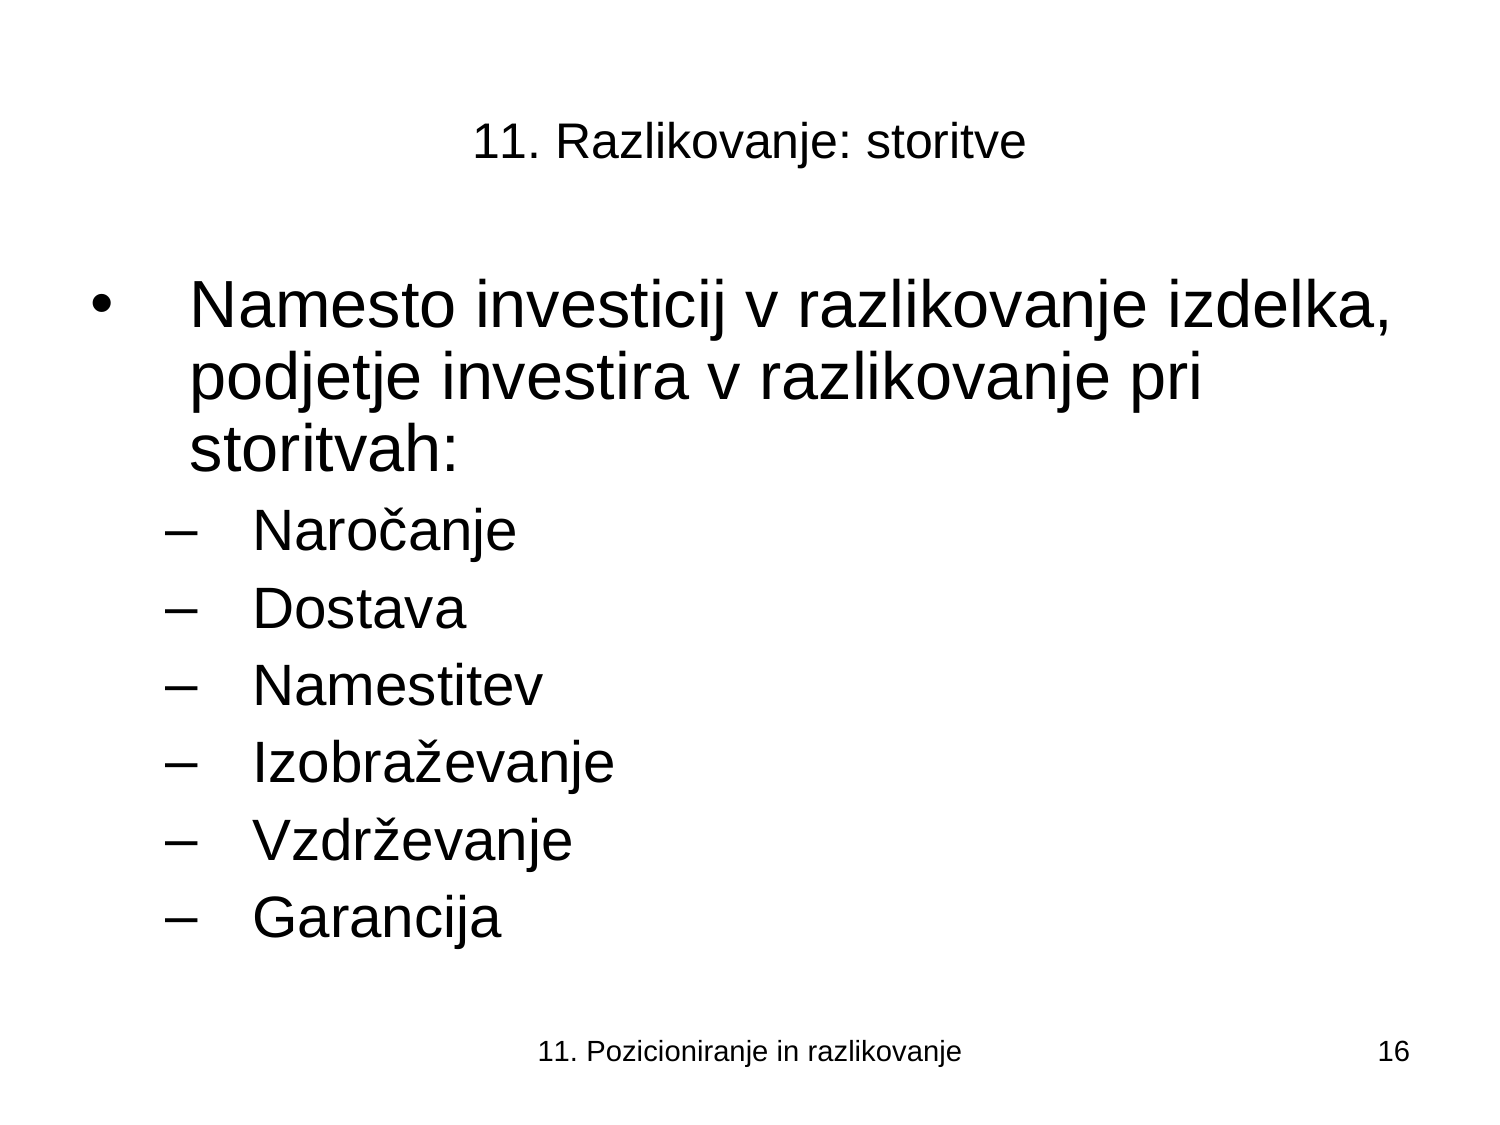

# 11. Razlikovanje: storitve
Namesto investicij v razlikovanje izdelka, podjetje investira v razlikovanje pri storitvah:
Naročanje
Dostava
Namestitev
Izobraževanje
Vzdrževanje
Garancija
11. Pozicioniranje in razlikovanje